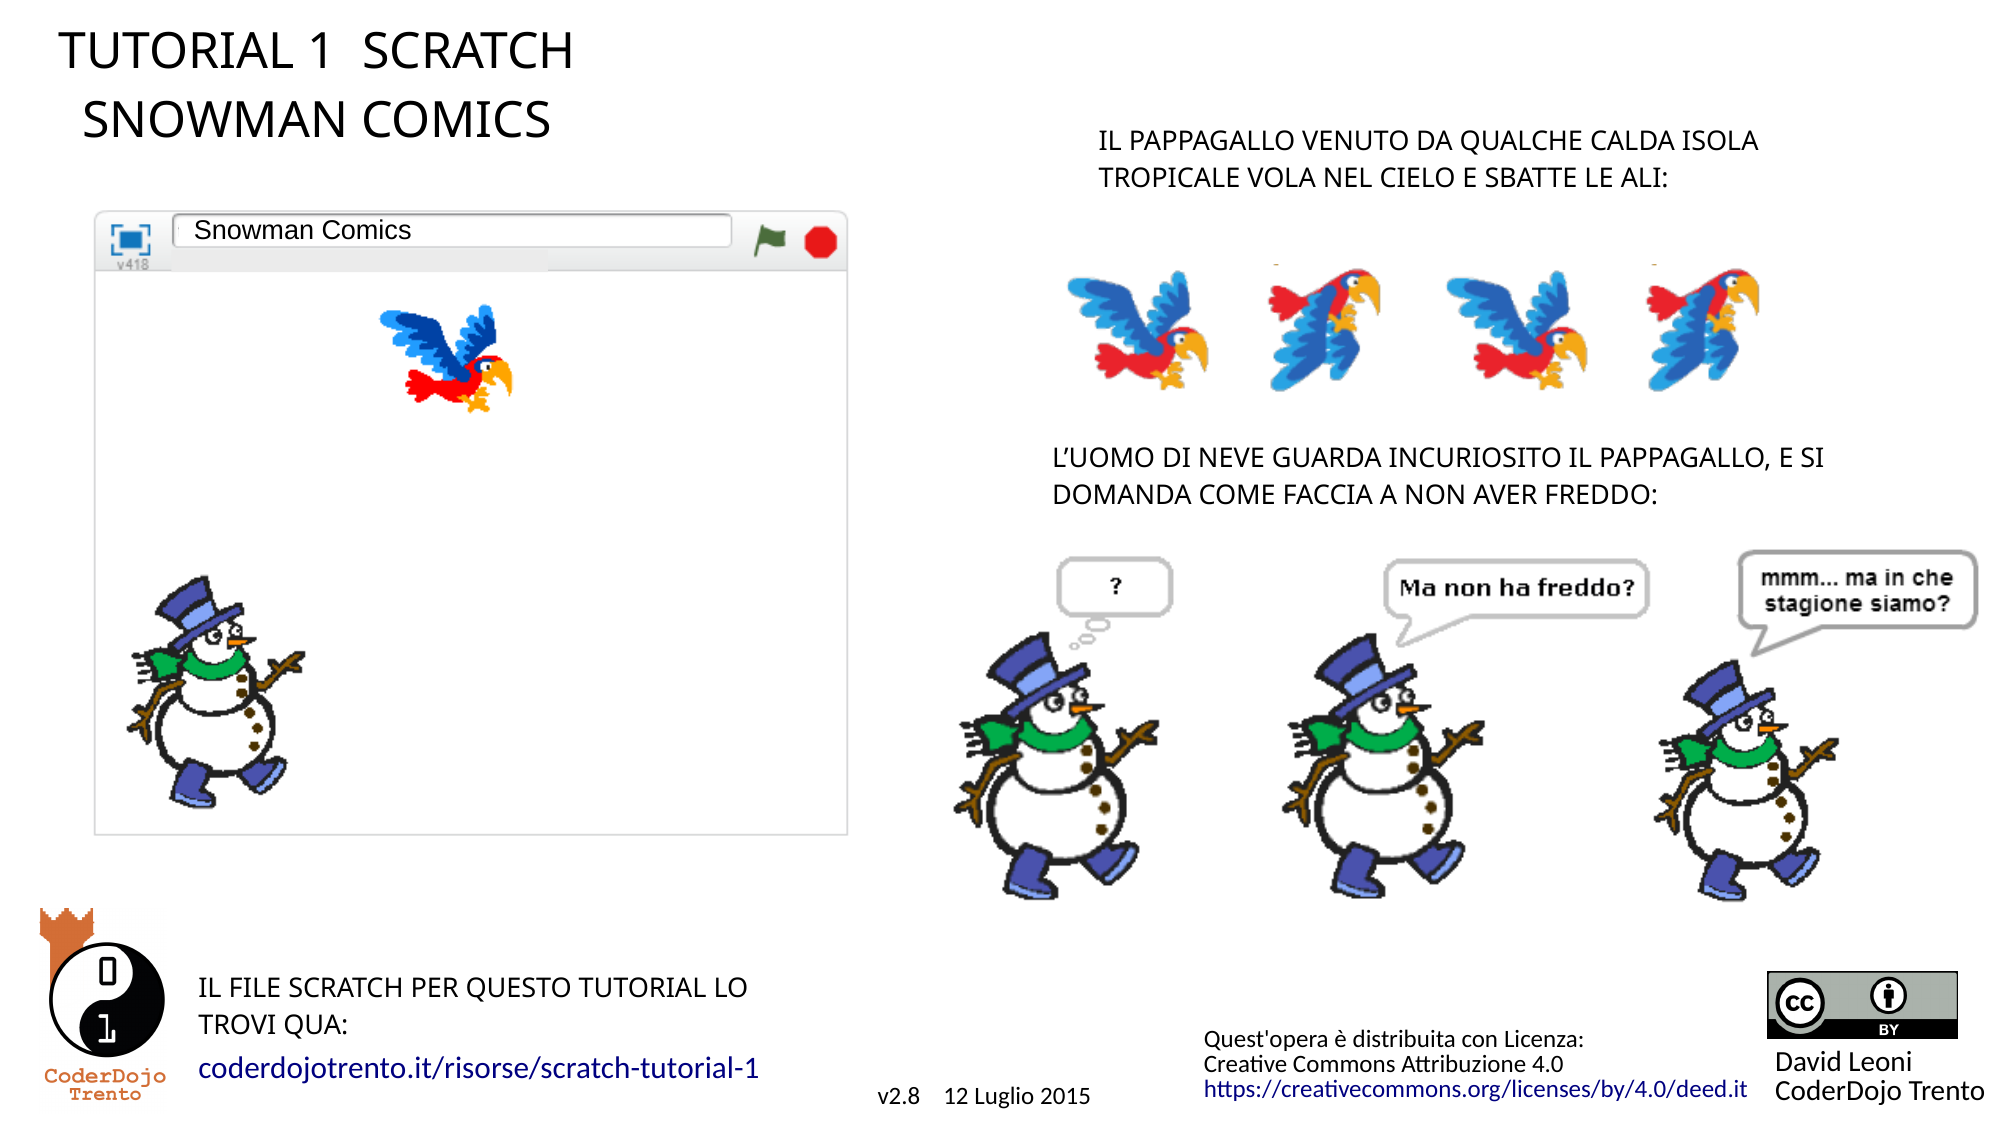

TUTORIAL 1 SCRATCH
SNOWMAN COMICS
IL PAPPAGALLO VENUTO DA QUALCHE CALDA ISOLA TROPICALE VOLA NEL CIELO E SBATTE LE ALI:
Snowman Comics
L’UOMO DI NEVE GUARDA INCURIOSITO IL PAPPAGALLO, E SI DOMANDA COME FACCIA A NON AVER FREDDO:
IL FILE SCRATCH PER QUESTO TUTORIAL LO TROVI QUA:
coderdojotrento.it/risorse/scratch-tutorial-1
v2.8 12 Luglio 2015